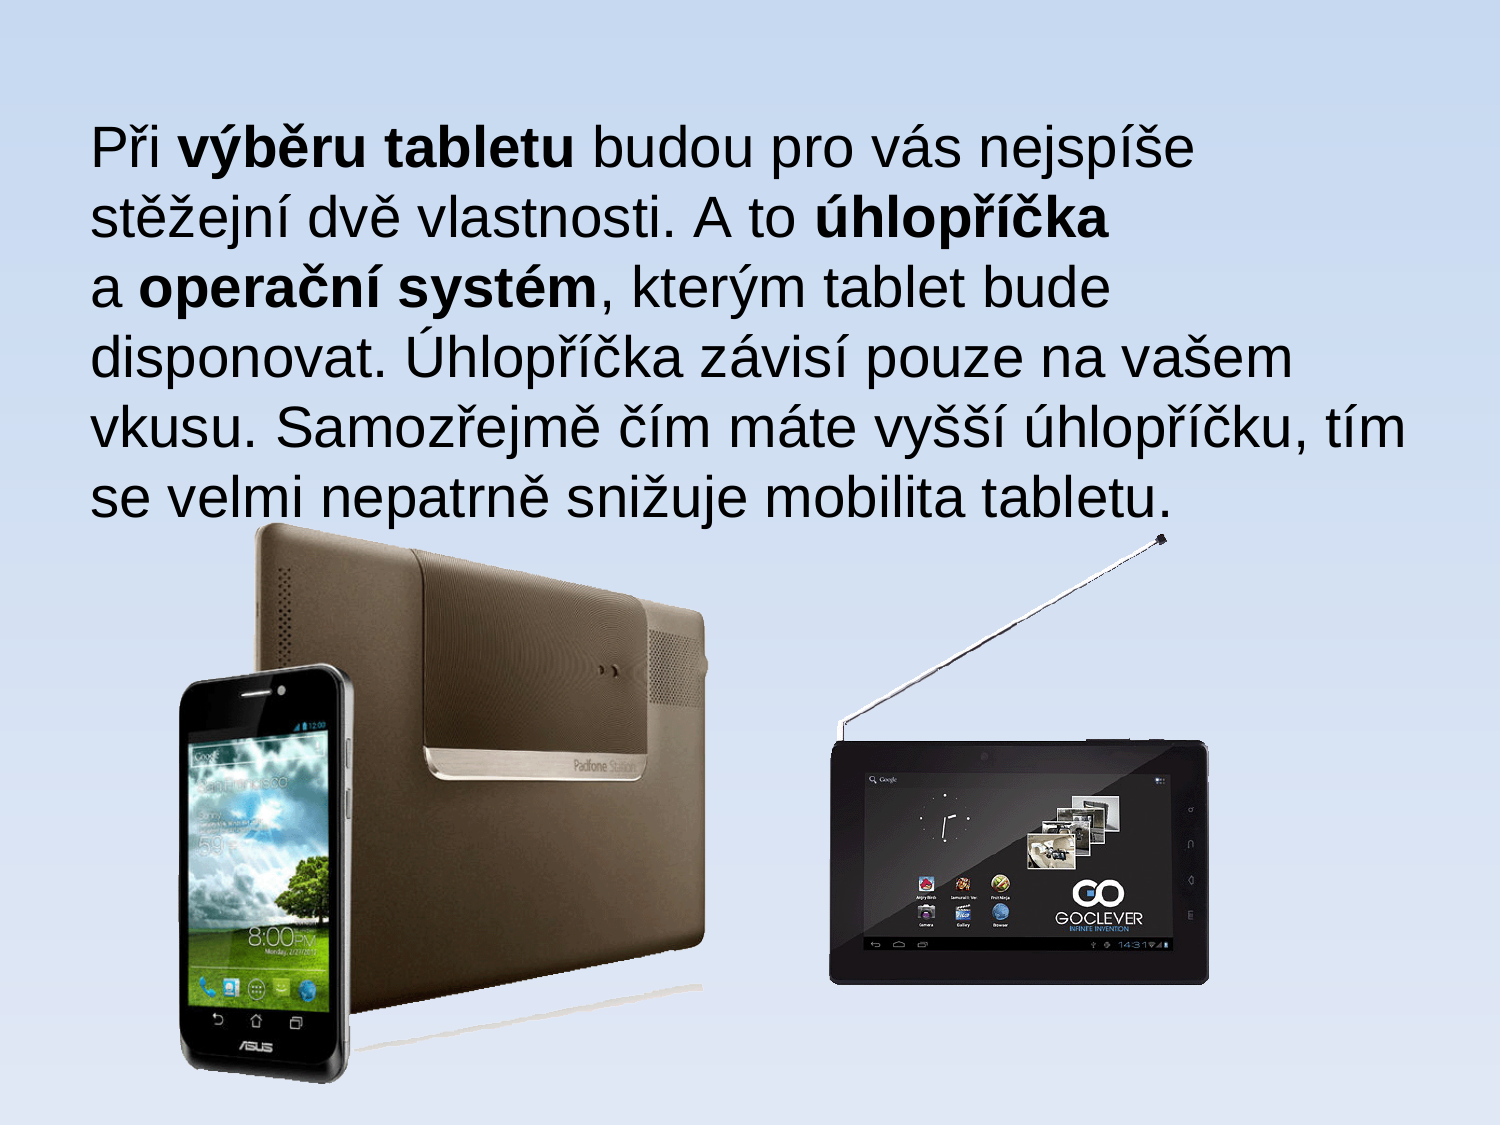

# Při výběru tabletu budou pro vás nejspíše stěžejní dvě vlastnosti. A to úhlopříčka a operační systém, kterým tablet bude disponovat. Úhlopříčka závisí pouze na vašem vkusu. Samozřejmě čím máte vyšší úhlopříčku, tím se velmi nepatrně snižuje mobilita tabletu.